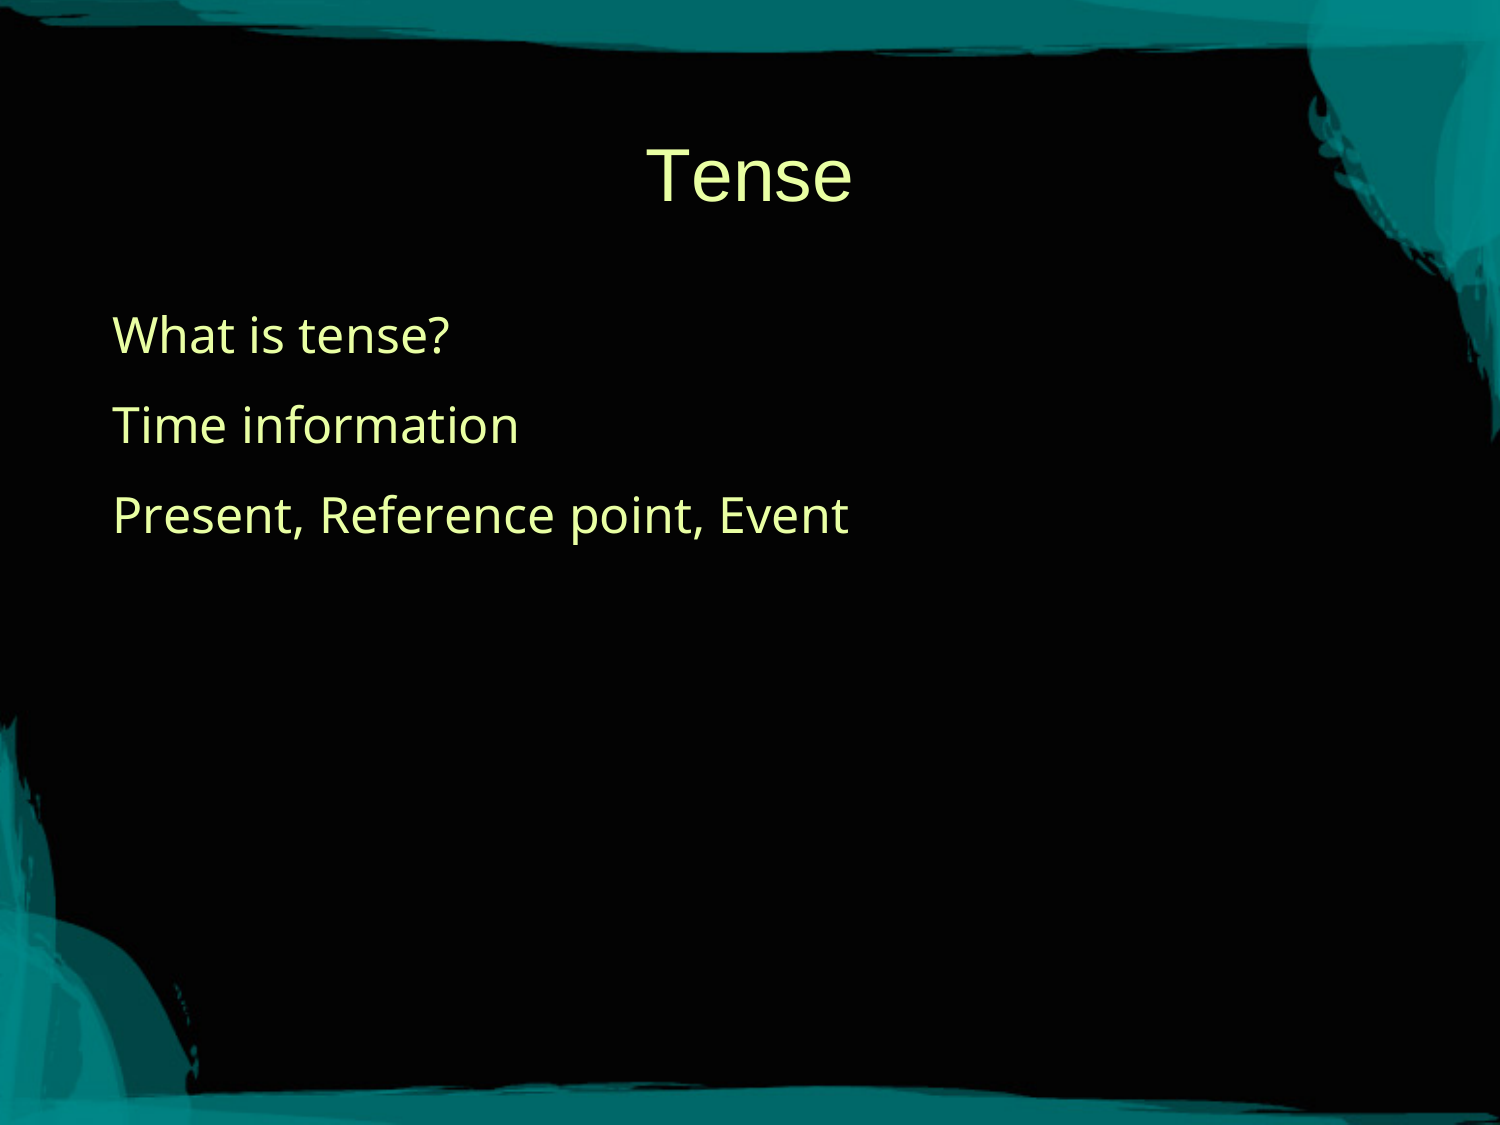

# Tense
What is tense?
Time information
Present, Reference point, Event